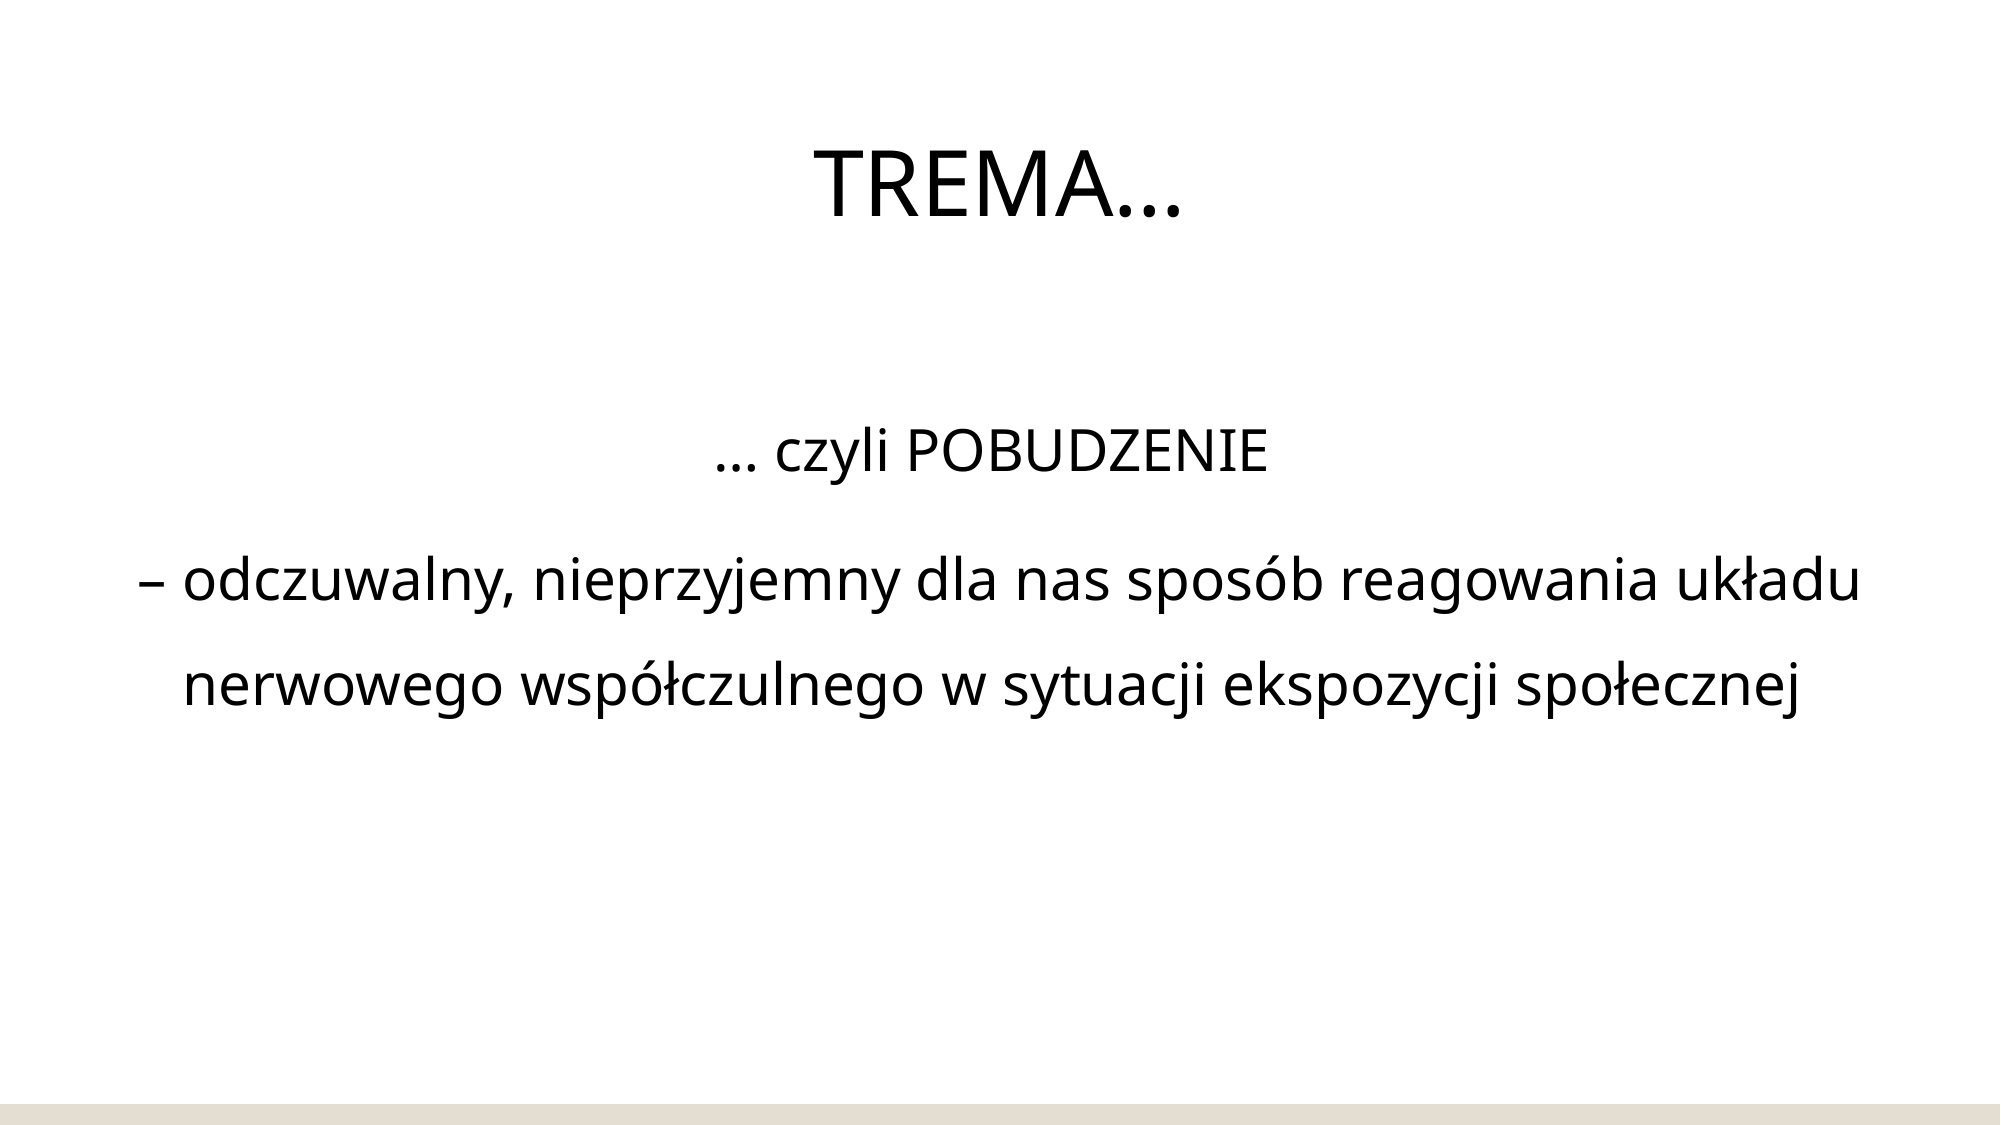

# TREMA…
… czyli POBUDZENIE
– odczuwalny, nieprzyjemny dla nas sposób reagowania układu nerwowego współczulnego w sytuacji ekspozycji społecznej